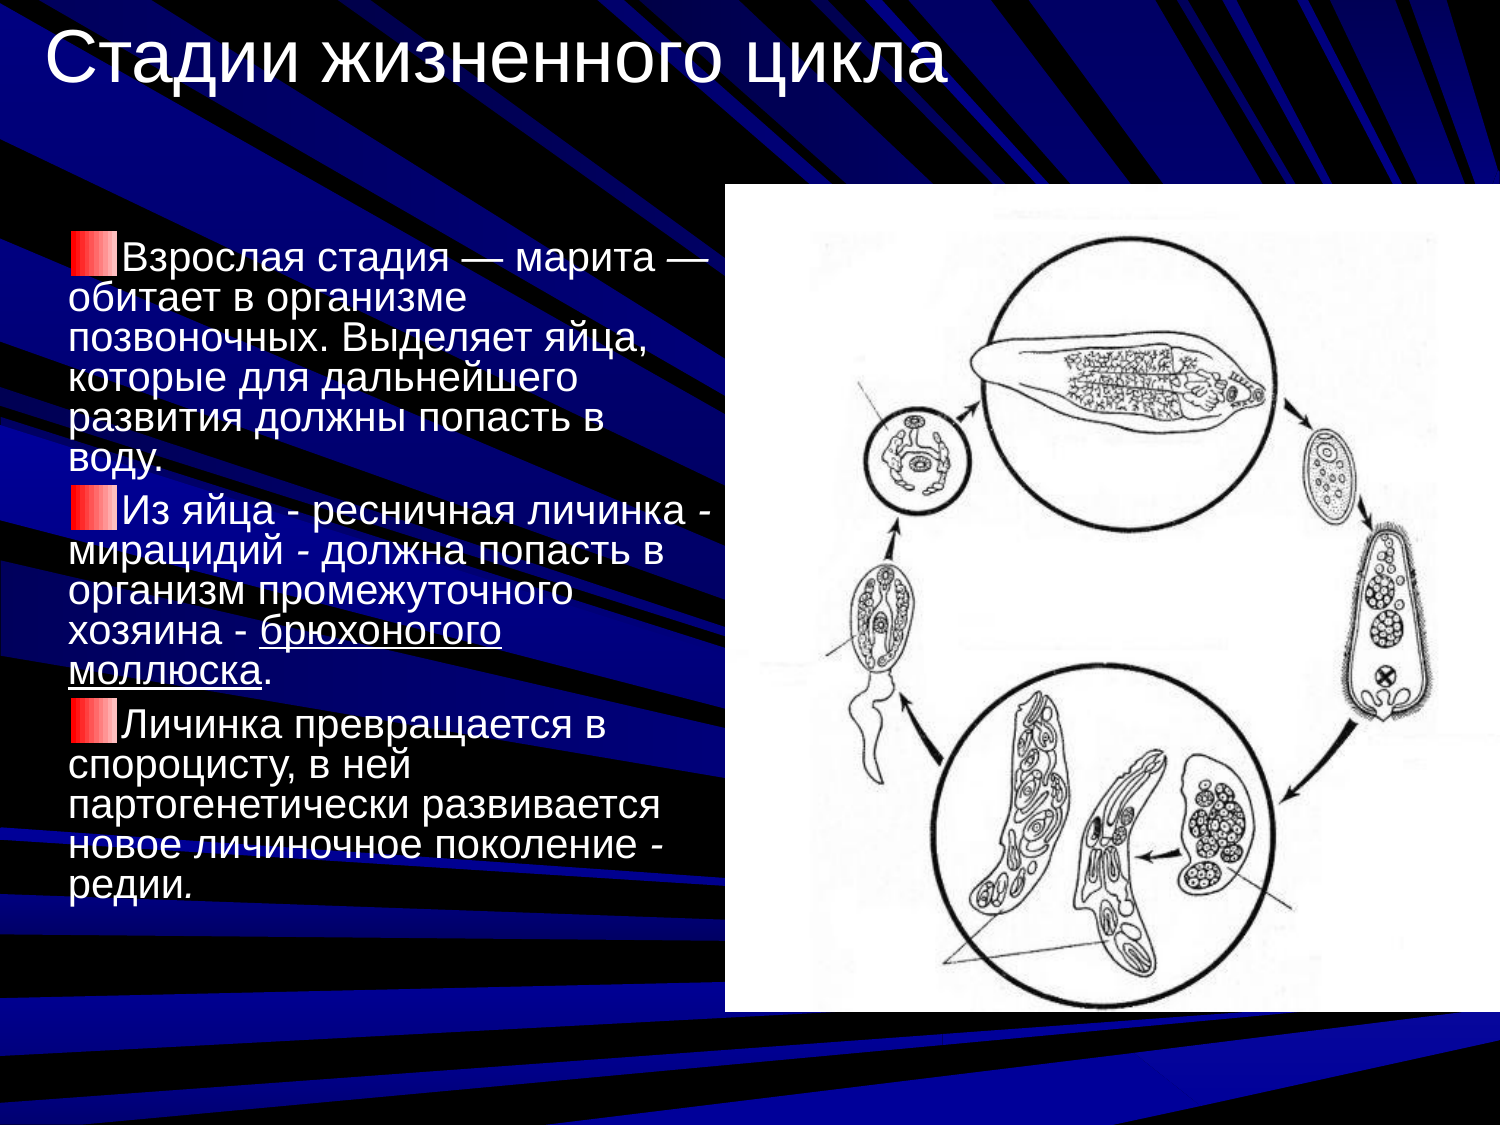

# Стадии жизненного цикла
Взрослая стадия — марита — обитает в организме позвоночных. Выделяет яйца, которые для дальнейшего развития должны попасть в воду.
Из яйца - ресничная личинка - мирацидий - должна попасть в организм промежуточного хозяина - брюхоногого моллюска.
Личинка превращается в спороцисту, в ней партогенетически развивается новое личиночное поколение - редии.